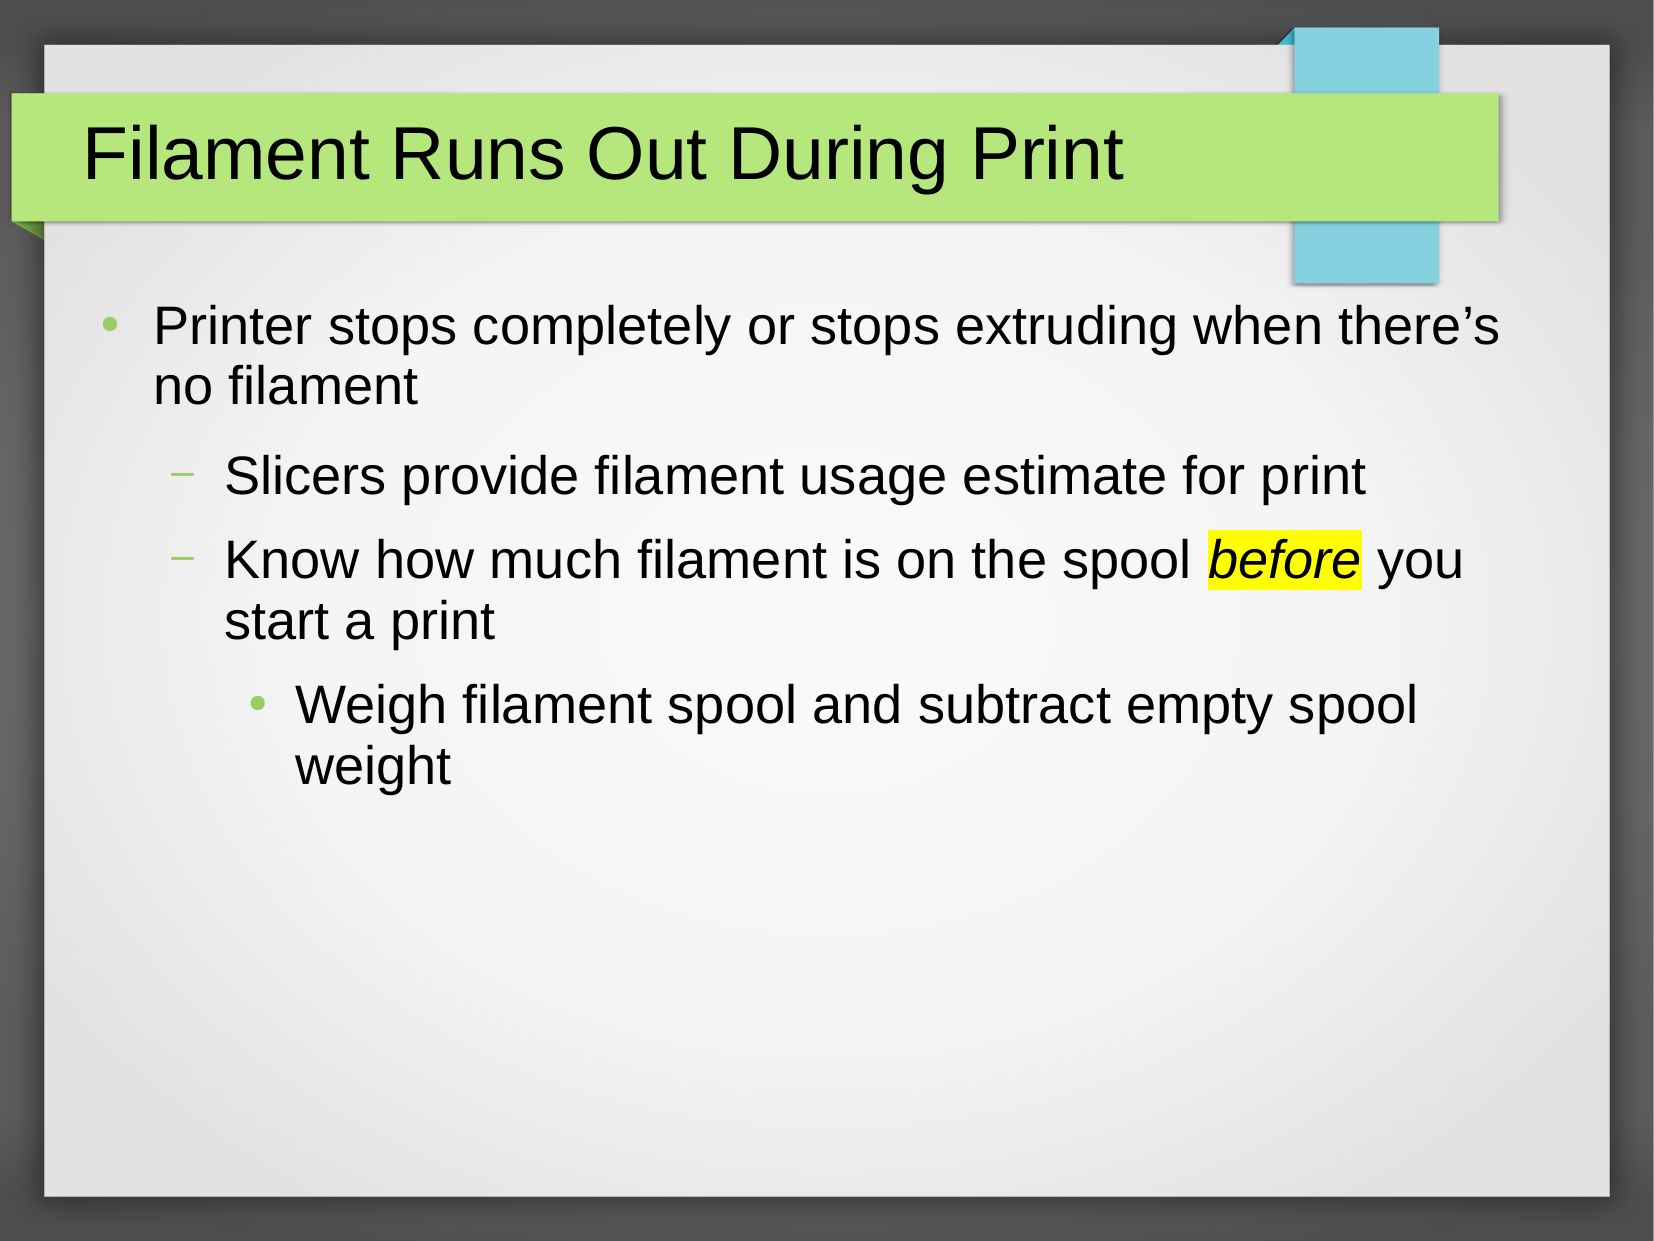

# Filament Runs Out During Print
Printer stops completely or stops extruding when there’s no filament
Slicers provide filament usage estimate for print
Know how much filament is on the spool before you start a print
Weigh filament spool and subtract empty spool weight